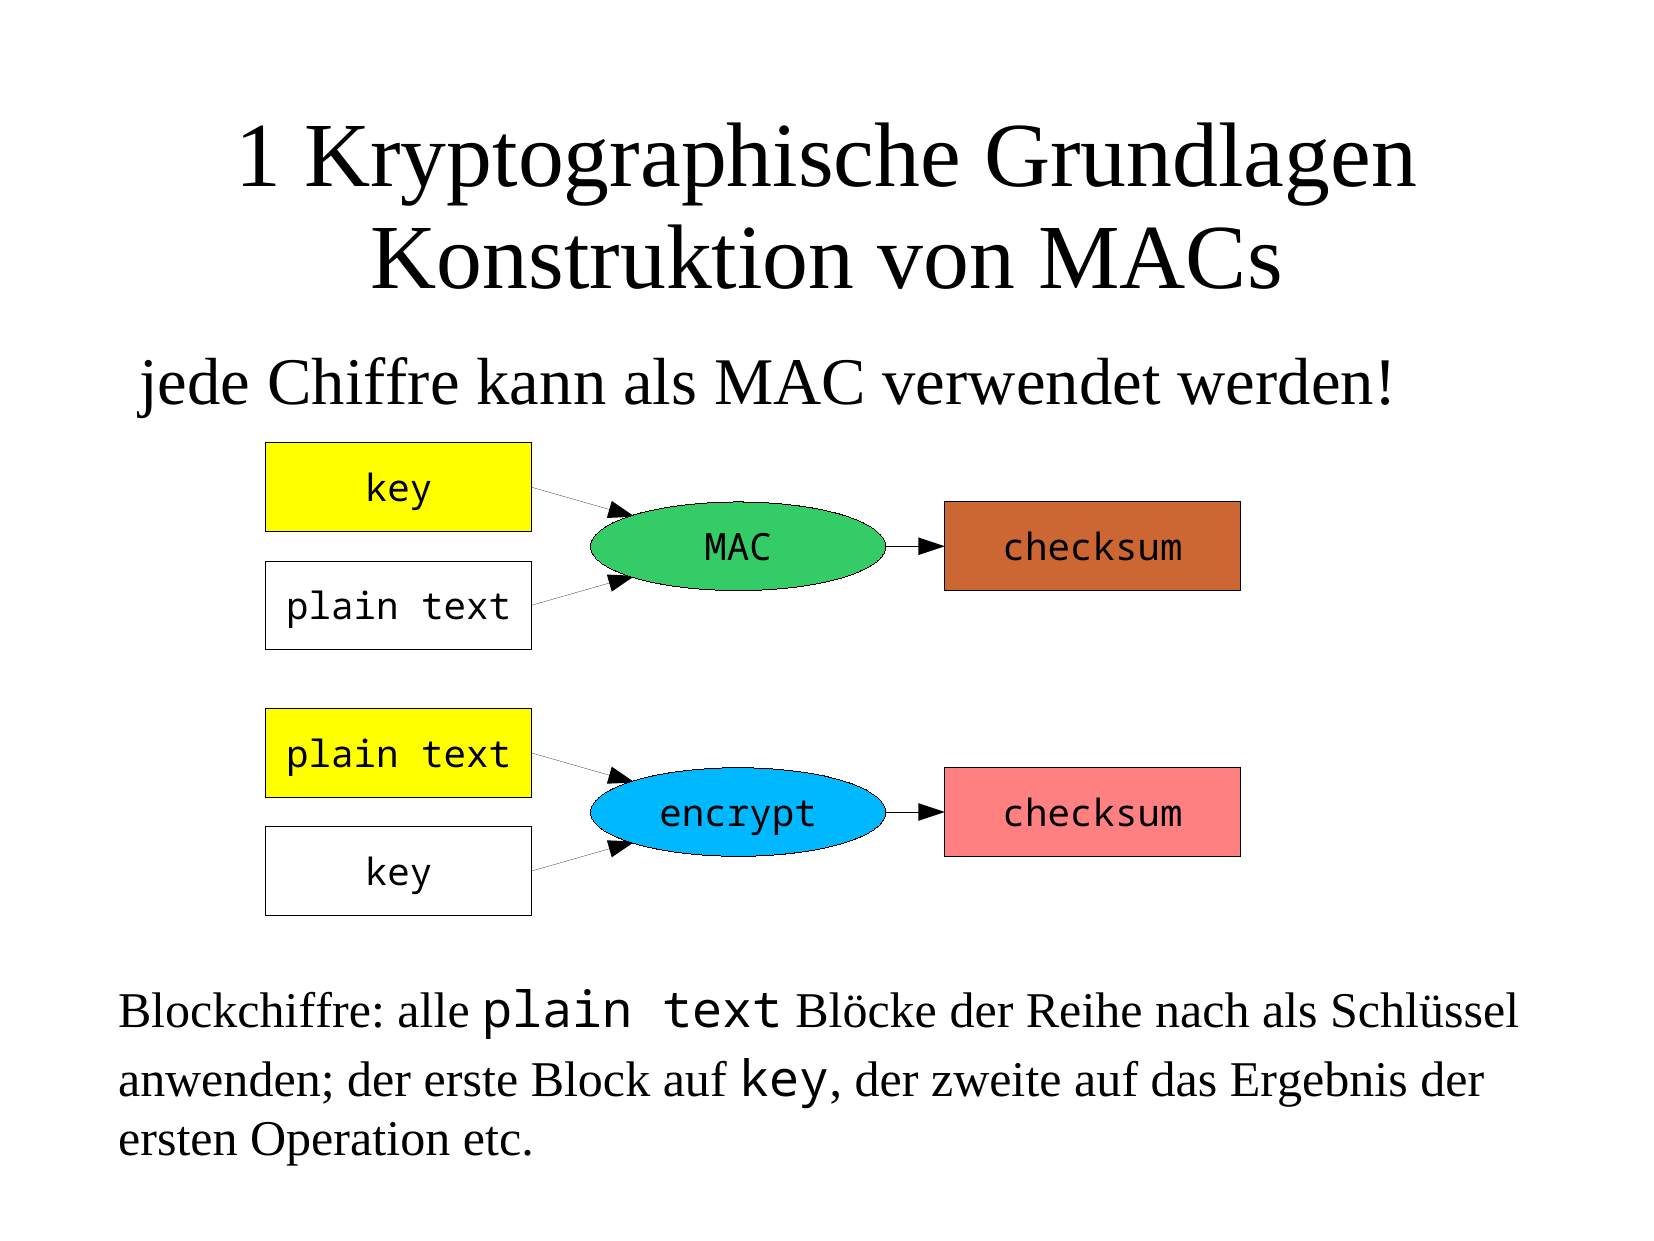

# 1 Kryptographische Grundlagen Konstruktion von MACs
jede Chiffre kann als MAC verwendet werden!
key
MAC
checksum
plain text
plain text
encrypt
checksum
key
Blockchiffre: alle plain text Blöcke der Reihe nach als Schlüssel anwenden; der erste Block auf key, der zweite auf das Ergebnis der ersten Operation etc.